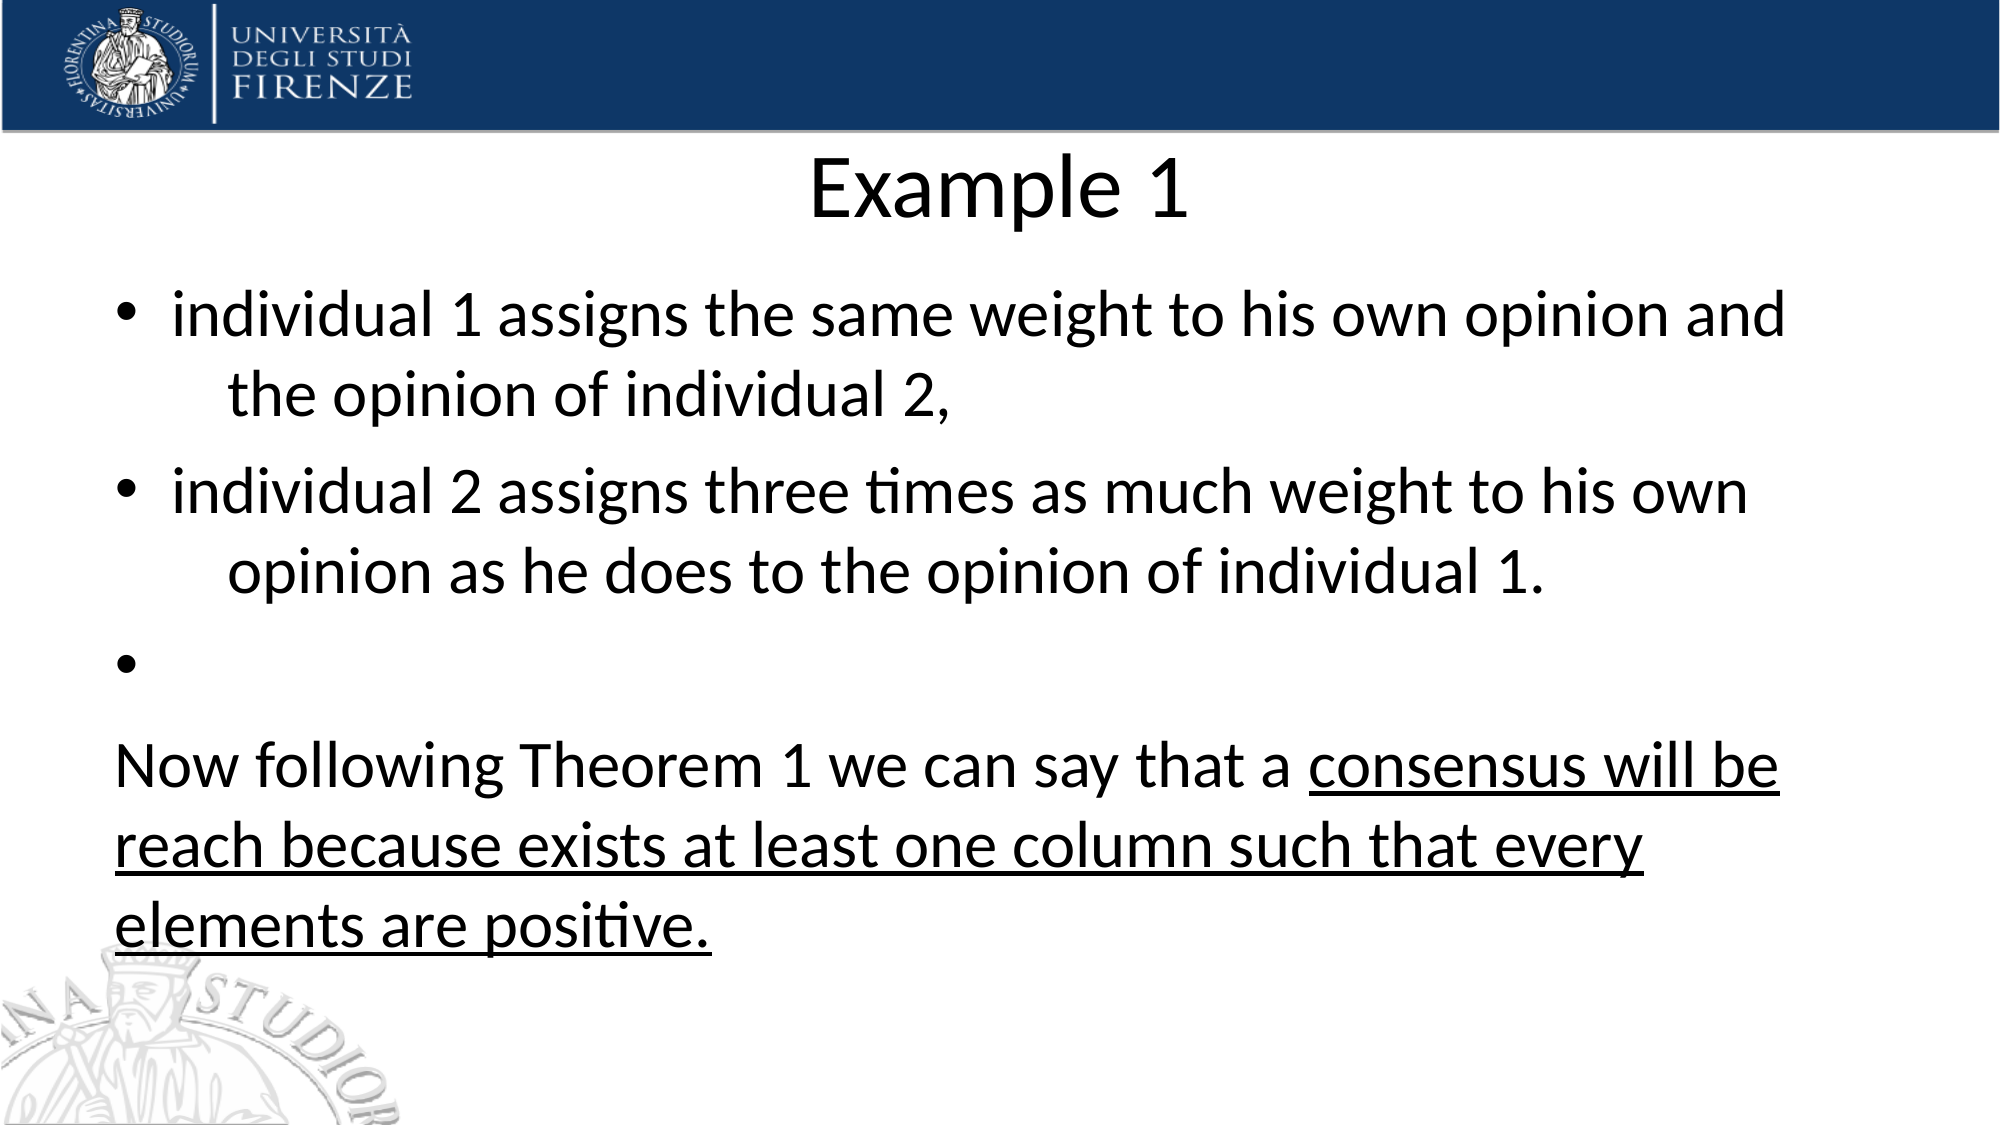

# Example 1
individual 1 assigns the same weight to his own opinion and the opinion of individual 2,
individual 2 assigns three times as much weight to his own opinion as he does to the opinion of individual 1.
Now following Theorem 1 we can say that a consensus will be reach because exists at least one column such that every elements are positive.